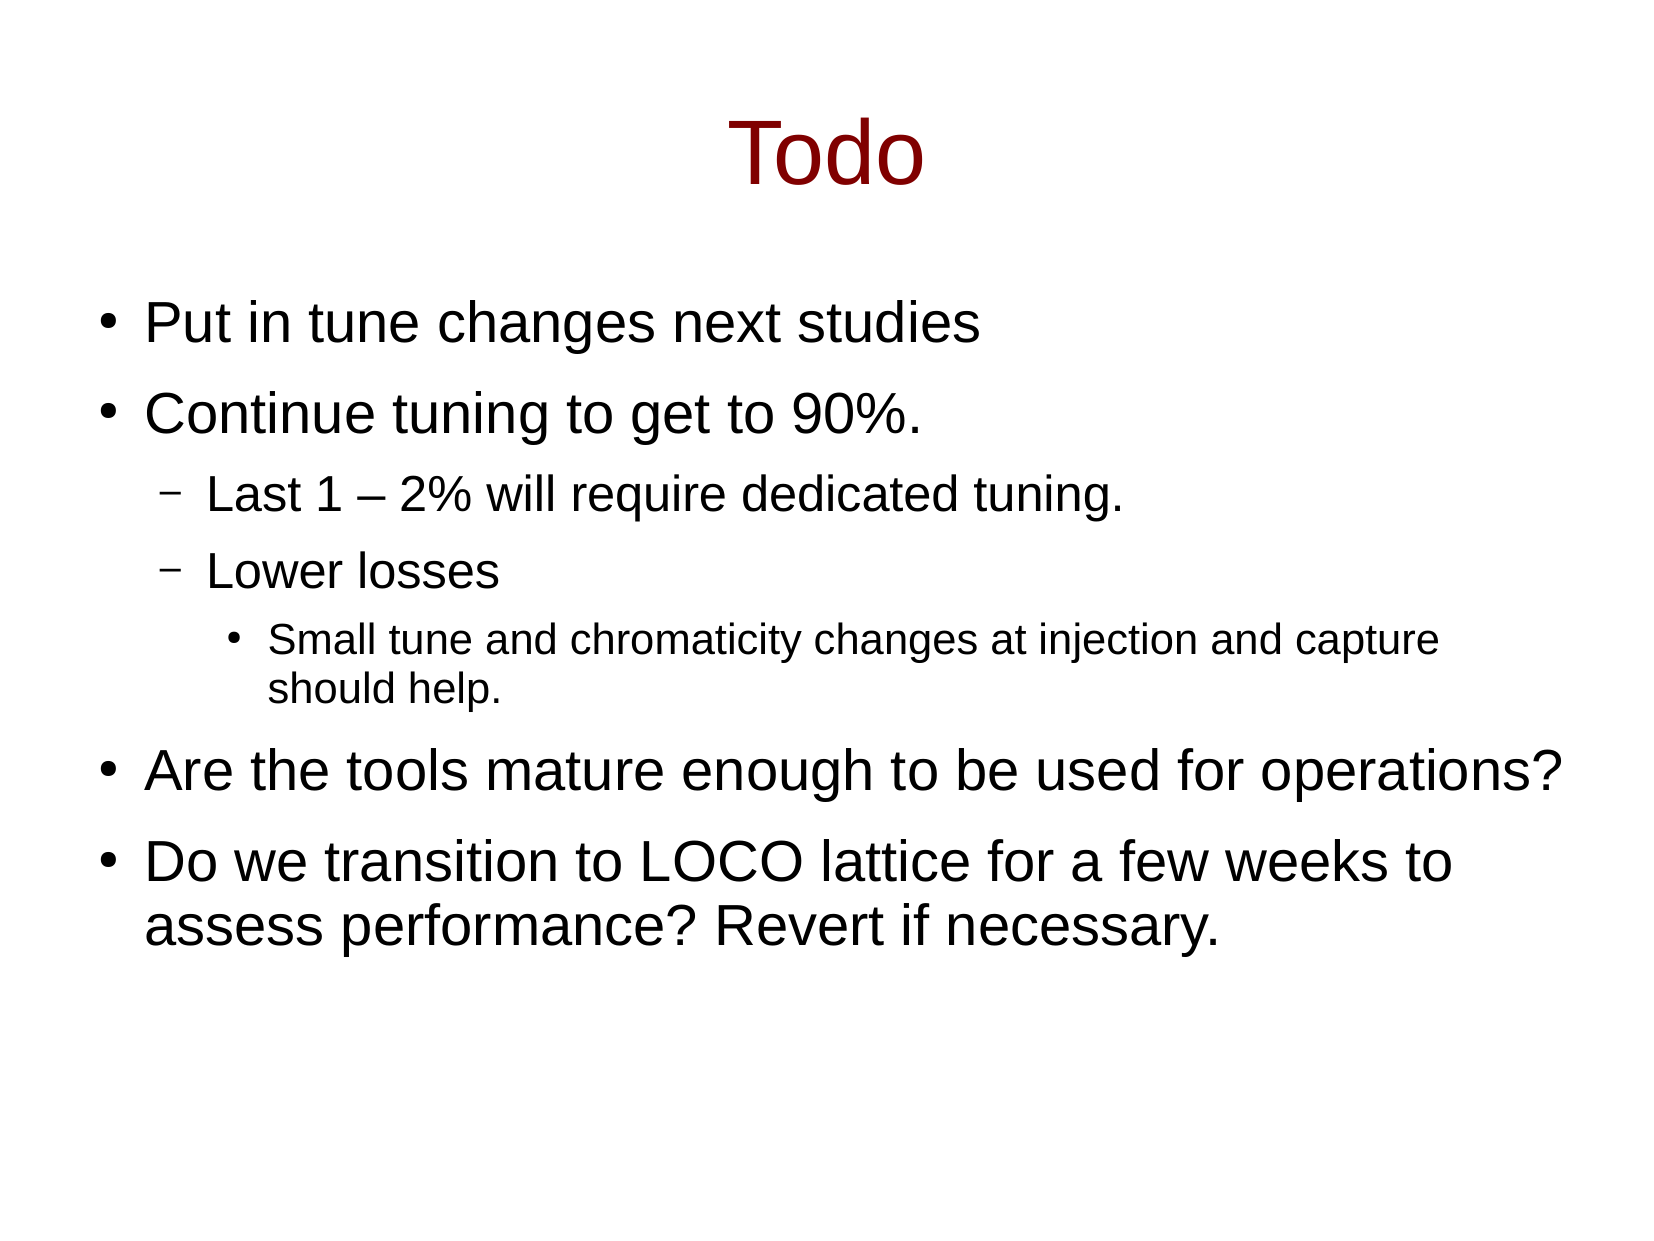

# Todo
Put in tune changes next studies
Continue tuning to get to 90%.
Last 1 – 2% will require dedicated tuning.
Lower losses
Small tune and chromaticity changes at injection and capture should help.
Are the tools mature enough to be used for operations?
Do we transition to LOCO lattice for a few weeks to assess performance? Revert if necessary.